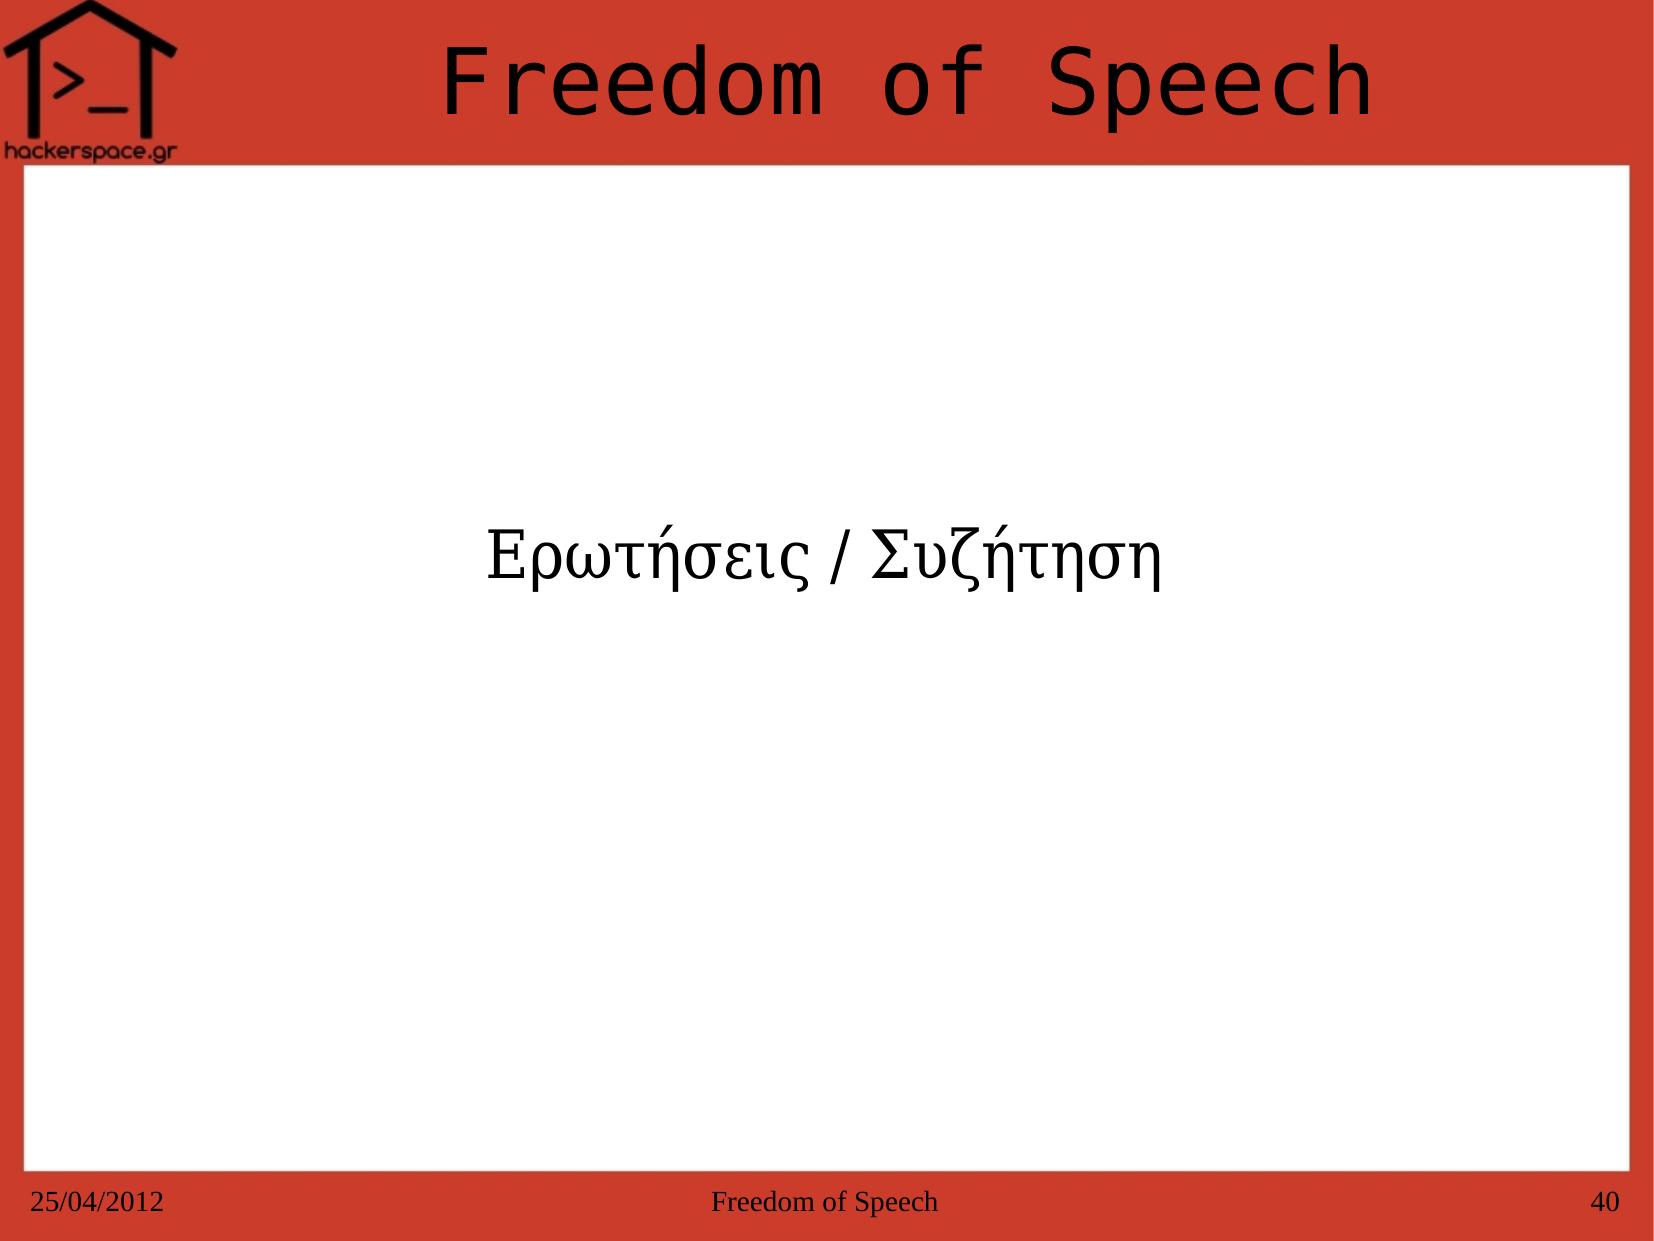

# Freedom of Speech
Ερωτήσεις / Συζήτηση
25/04/2012
Freedom of Speech
40